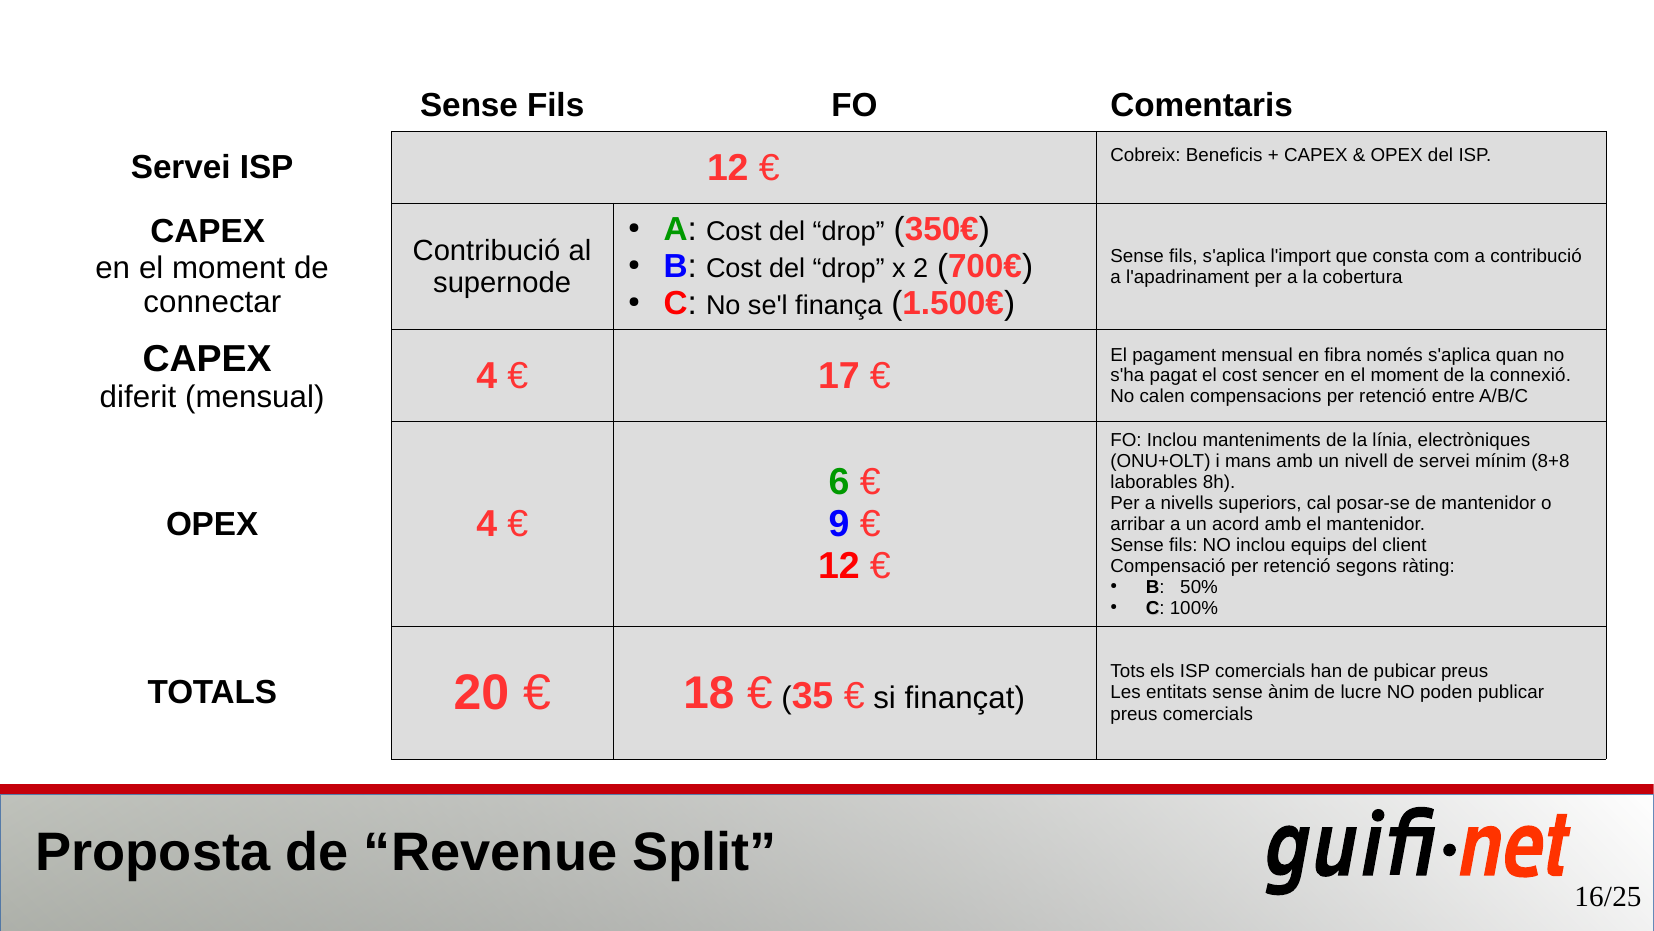

| | Sense Fils | FO | Comentaris |
| --- | --- | --- | --- |
| Servei ISP | 12 € | | Cobreix: Beneficis + CAPEX & OPEX del ISP. |
| CAPEX en el moment de connectar | Contribució al supernode | A: Cost del “drop” (350€) B: Cost del “drop” x 2 (700€) C: No se'l finança (1.500€) | Sense fils, s'aplica l'import que consta com a contribució a l'apadrinament per a la cobertura |
| CAPEX diferit (mensual) | 4 € | 17 € | El pagament mensual en fibra només s'aplica quan no s'ha pagat el cost sencer en el moment de la connexió. No calen compensacions per retenció entre A/B/C |
| OPEX | 4 € | 6 € 9 € 12 € | FO: Inclou manteniments de la línia, electròniques (ONU+OLT) i mans amb un nivell de servei mínim (8+8 laborables 8h). Per a nivells superiors, cal posar-se de mantenidor o arribar a un acord amb el mantenidor. Sense fils: NO inclou equips del client Compensació per retenció segons ràting: B: 50% C: 100% |
| TOTALS | 20 € | 18 € (35 € si finançat) | Tots els ISP comercials han de pubicar preus Les entitats sense ànim de lucre NO poden publicar preus comercials |
# Proposta de “Revenue Split”